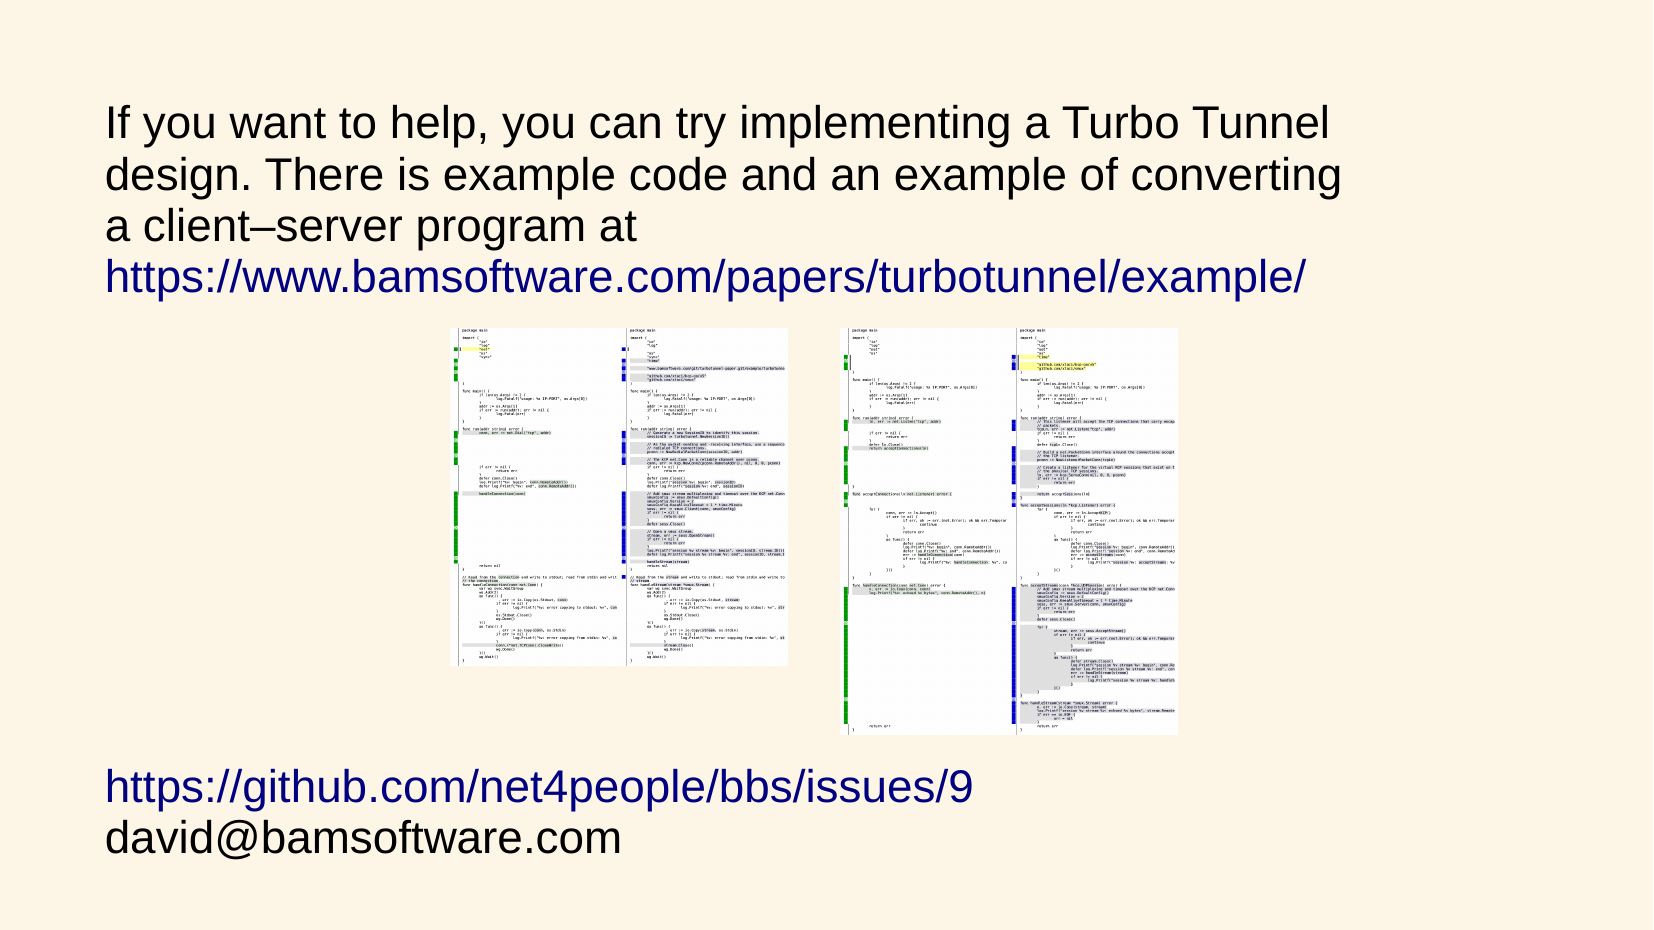

If you want to help, you can try implementing a Turbo Tunnel design. There is example code and an example of converting a client–server program at
https://www.bamsoftware.com/papers/turbotunnel/example/
https://github.com/net4people/bbs/issues/9
david@bamsoftware.com